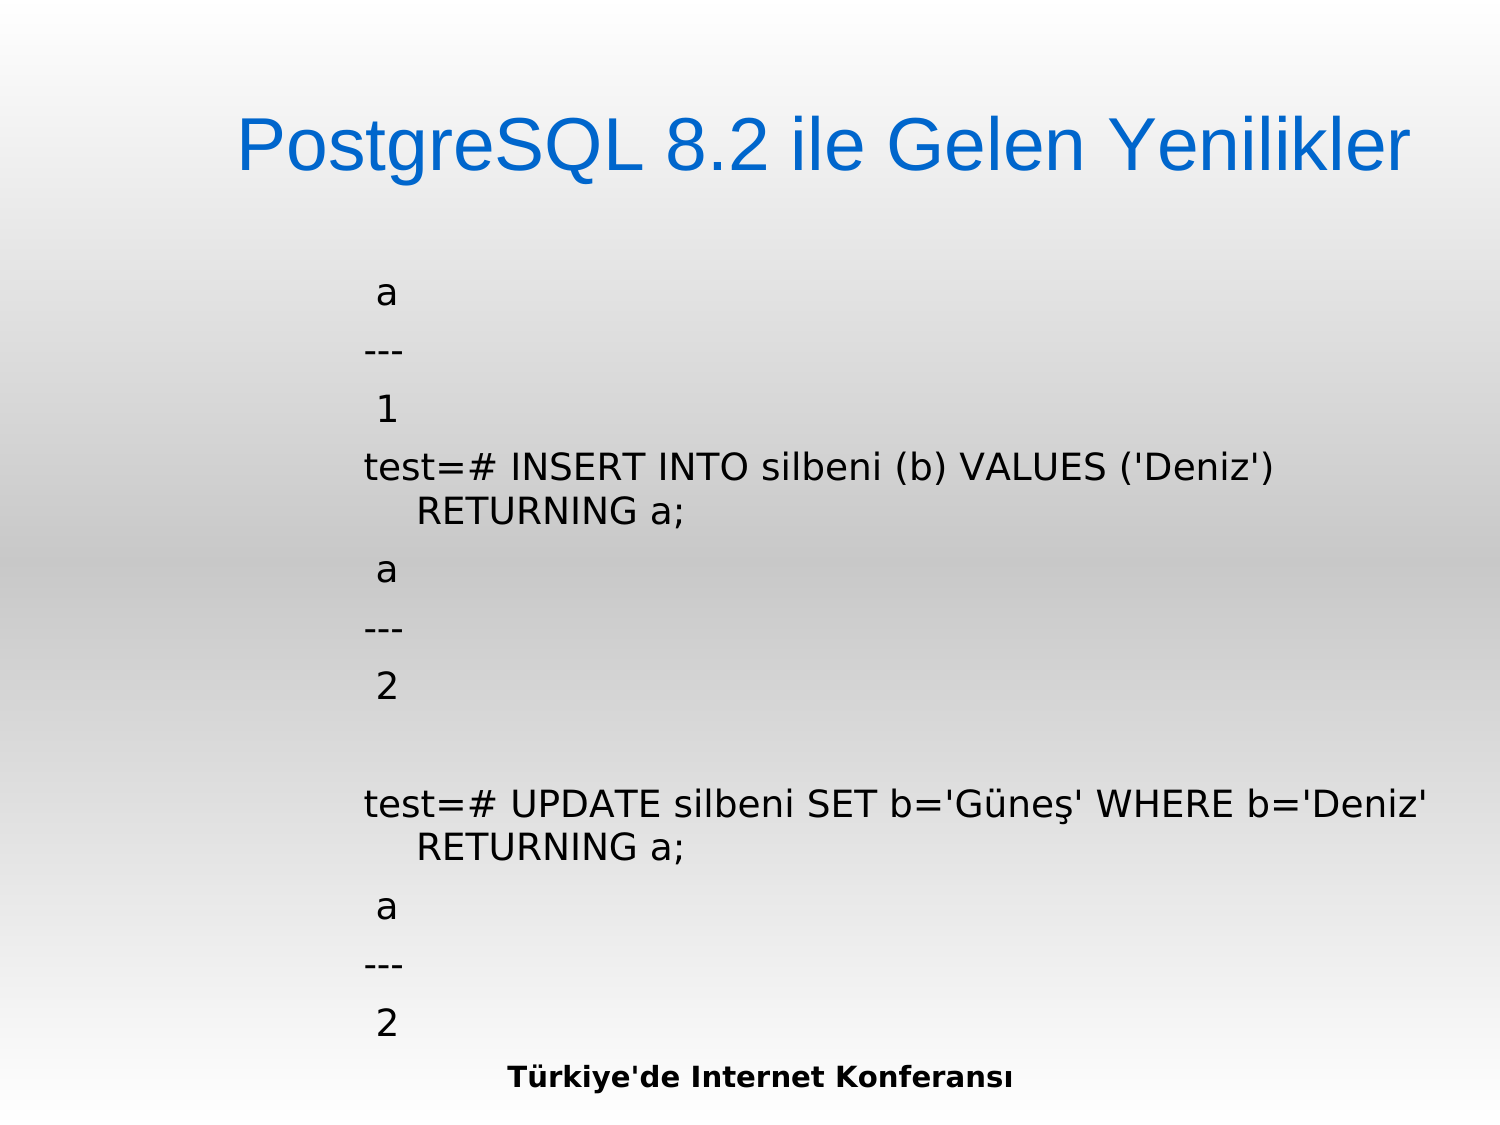

# PostgreSQL 8.2 ile Gelen Yenilikler
 a
---
 1
test=# INSERT INTO silbeni (b) VALUES ('Deniz') RETURNING a;
 a
---
 2
test=# UPDATE silbeni SET b='Güneş' WHERE b='Deniz' RETURNING a;
 a
---
 2